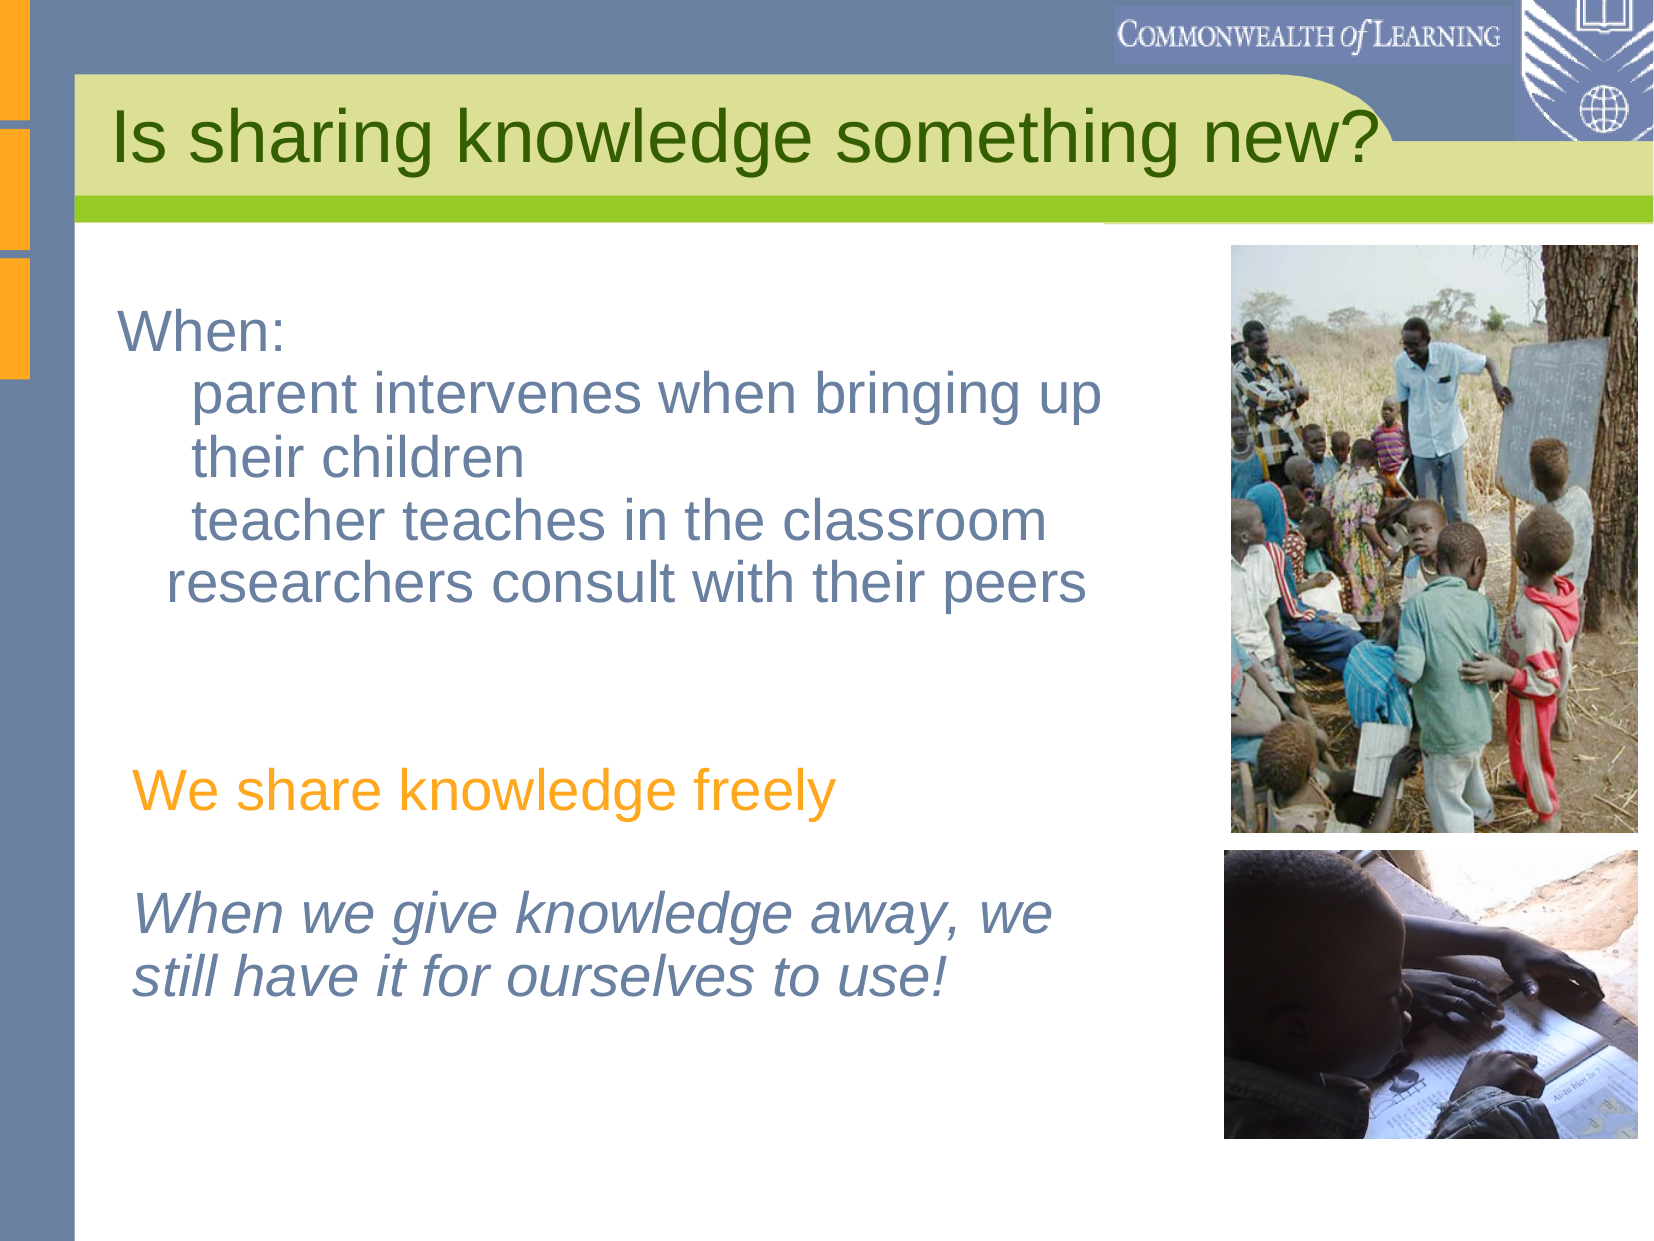

Is sharing knowledge something new?
When:
 	parent intervenes when bringing up 		their children
 	teacher teaches in the classroom
 researchers consult with their peers
We share knowledge freely
When we give knowledge away, we still have it for ourselves to use!